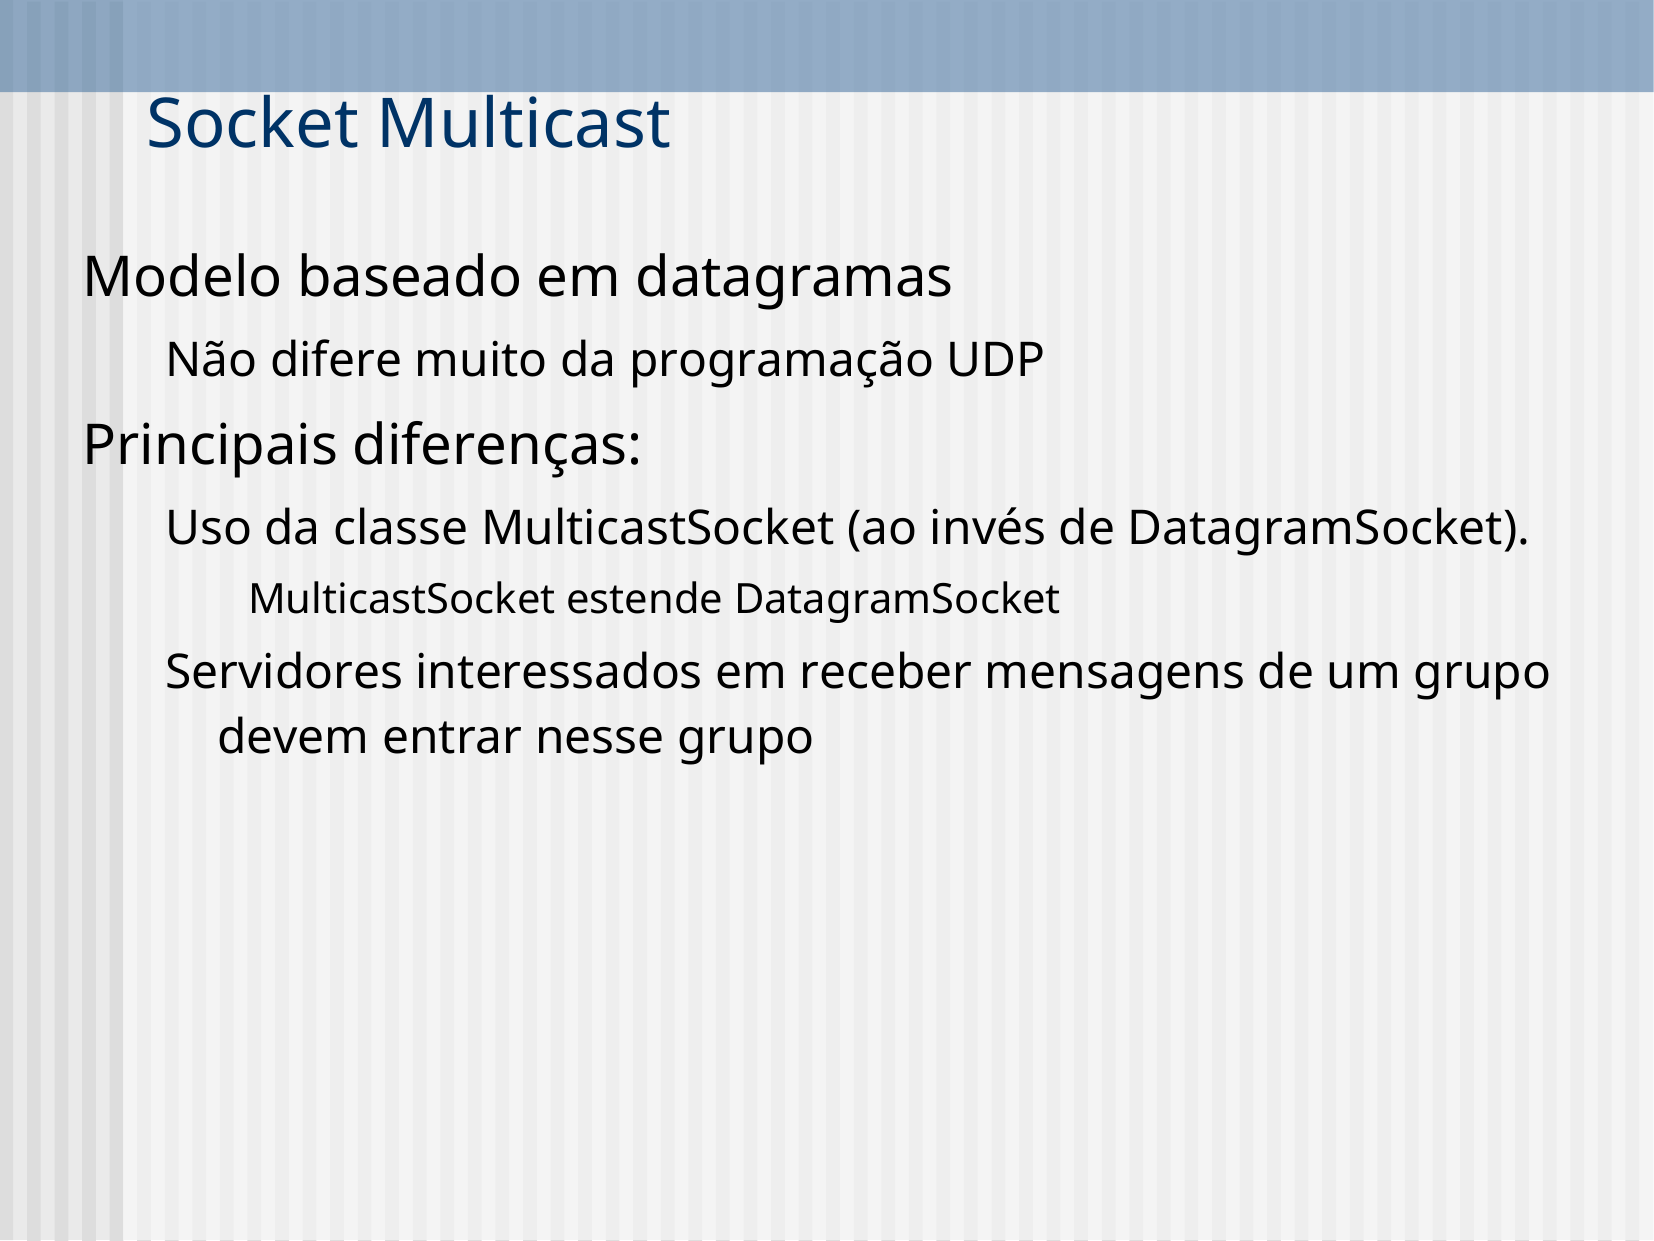

# Socket Multicast
Modelo baseado em datagramas
Não difere muito da programação UDP
Principais diferenças:
Uso da classe MulticastSocket (ao invés de DatagramSocket).
MulticastSocket estende DatagramSocket
Servidores interessados em receber mensagens de um grupo devem entrar nesse grupo